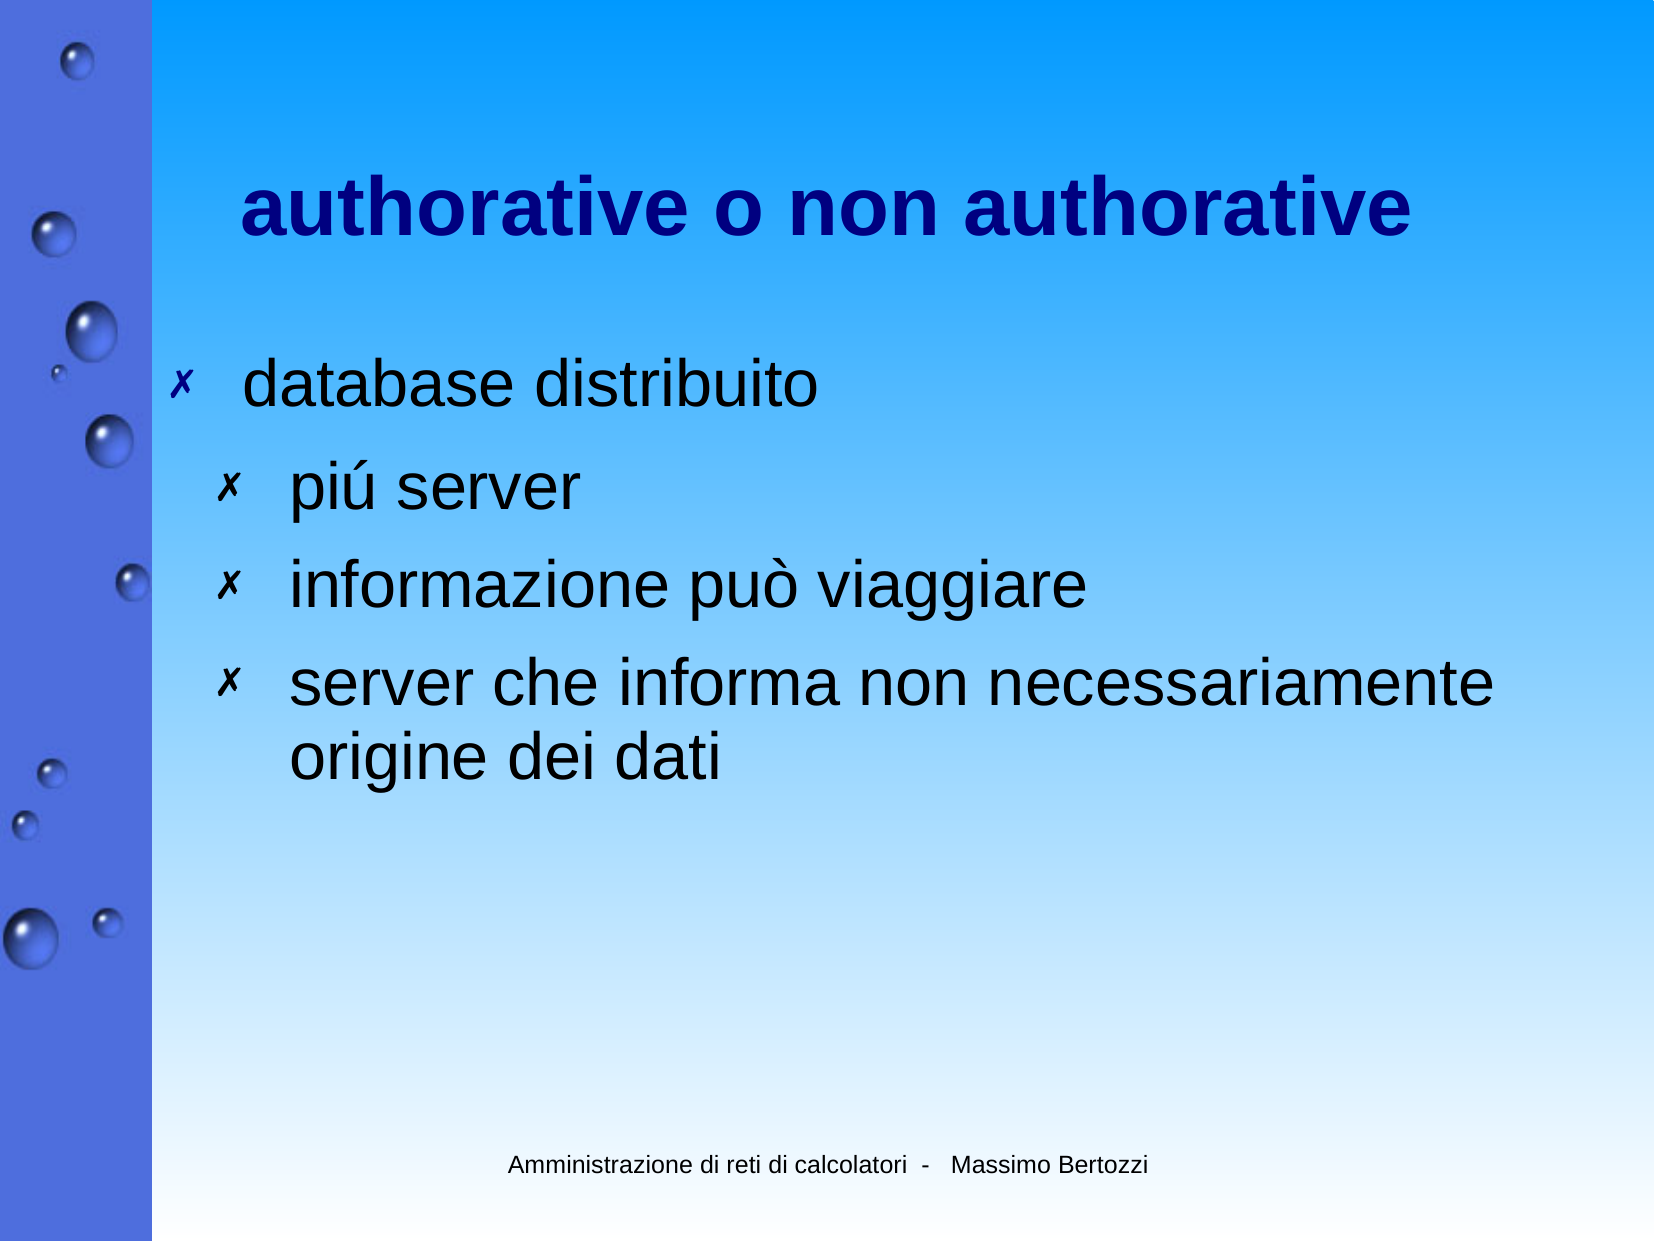

# authorative o non authorative
database distribuito
piú server
informazione può viaggiare
server che informa non necessariamente origine dei dati